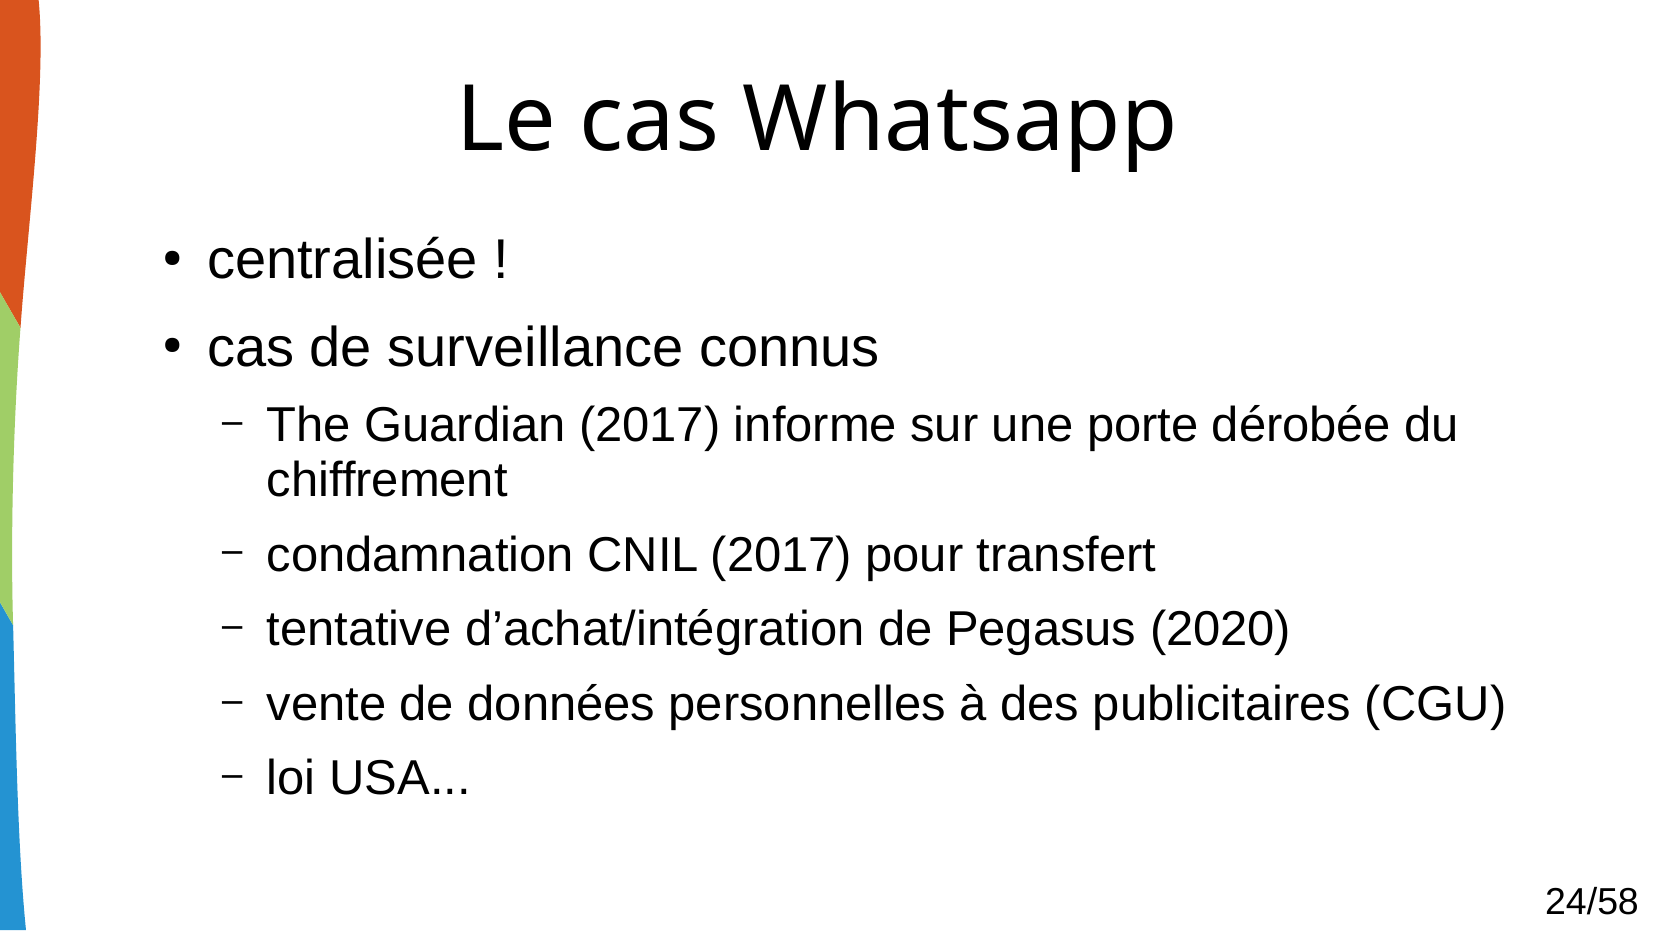

# Le cas Whatsapp
centralisée !
cas de surveillance connus
The Guardian (2017) informe sur une porte dérobée du chiffrement
condamnation CNIL (2017) pour transfert
tentative d’achat/intégration de Pegasus (2020)
vente de données personnelles à des publicitaires (CGU)
loi USA...